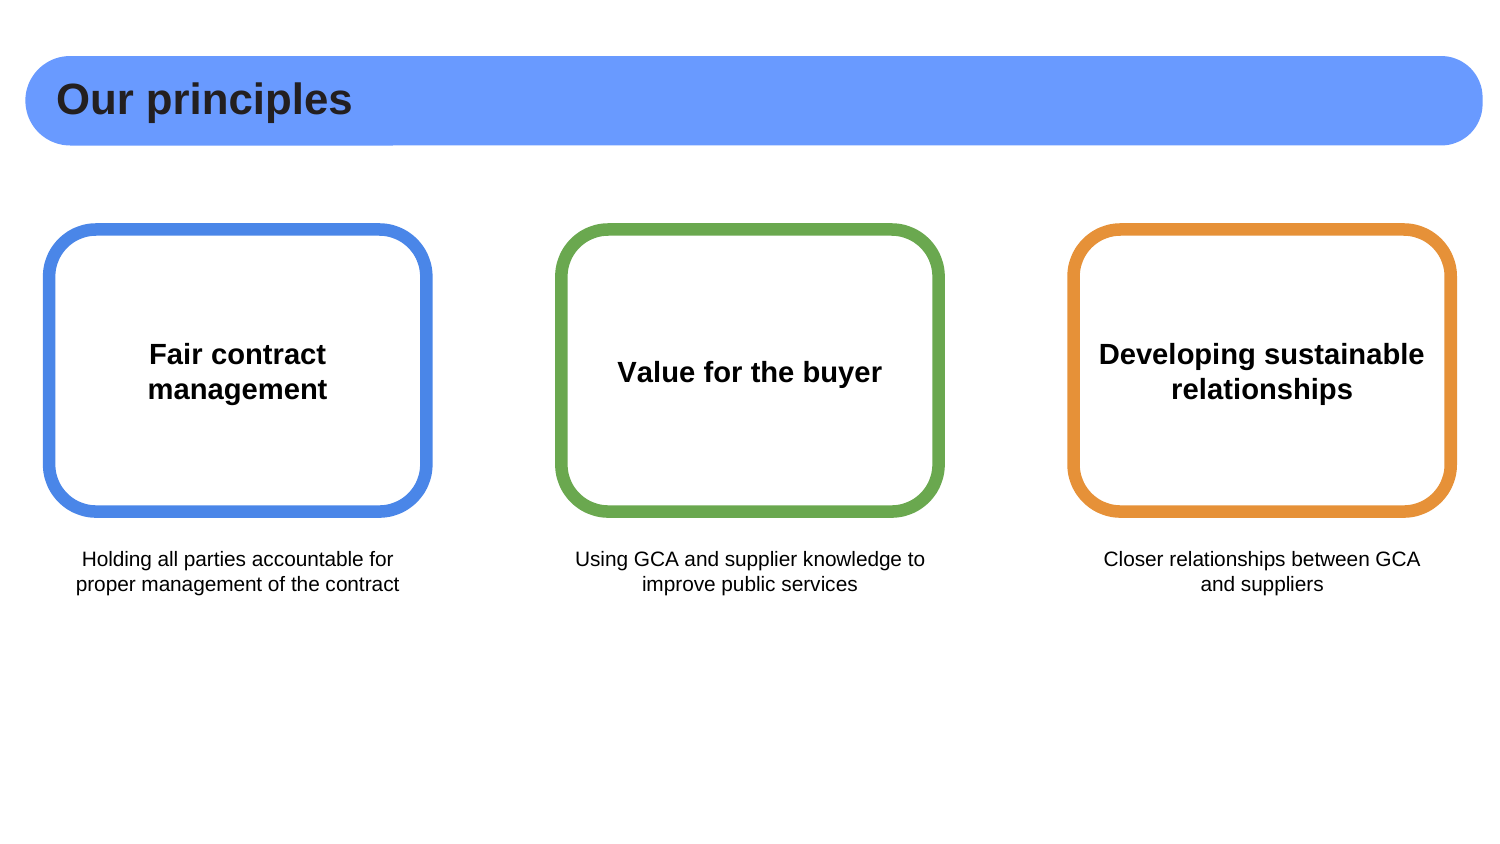

# Our principles
Fair contract management
Value for the buyer
Developing sustainable relationships
Holding all parties accountable for proper management of the contract
Using GCA and supplier knowledge to improve public services
Closer relationships between GCA and suppliers